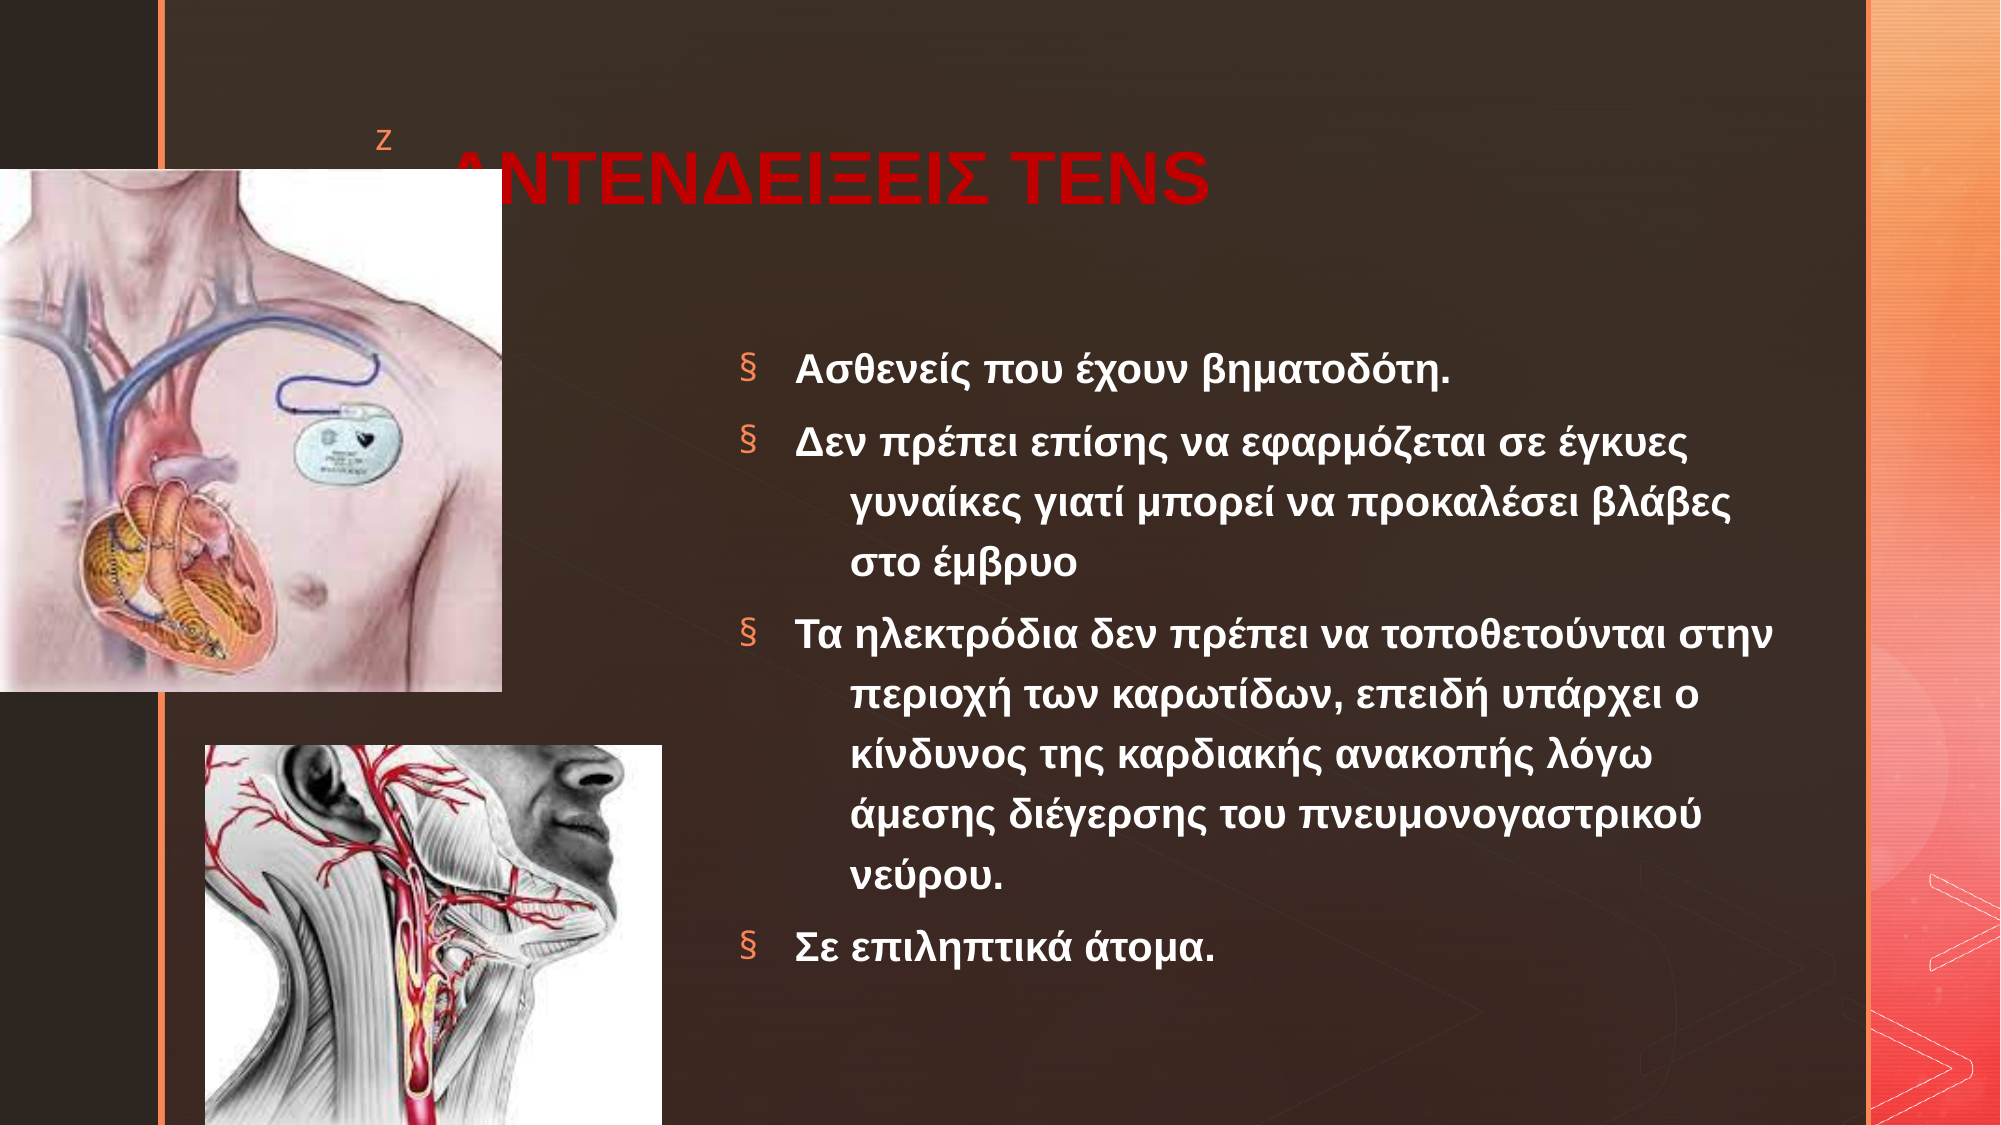

# ΑΝΤΕΝΔΕΙΞΕΙΣ ΤΕΝS
Ασθενείς που έχουν βηματοδότη.
Δεν πρέπει επίσης να εφαρμόζεται σε έγκυες γυναίκες γιατί μπορεί να προκαλέσει βλάβες στο έμβρυο
Τα ηλεκτρόδια δεν πρέπει να τοποθετούνται στην περιοχή των καρωτίδων, επειδή υπάρχει ο κίνδυνος της καρδιακής ανακοπής λόγω άμεσης διέγερσης του πνευμονογαστρικού νεύρου.
Σε επιληπτικά άτομα.